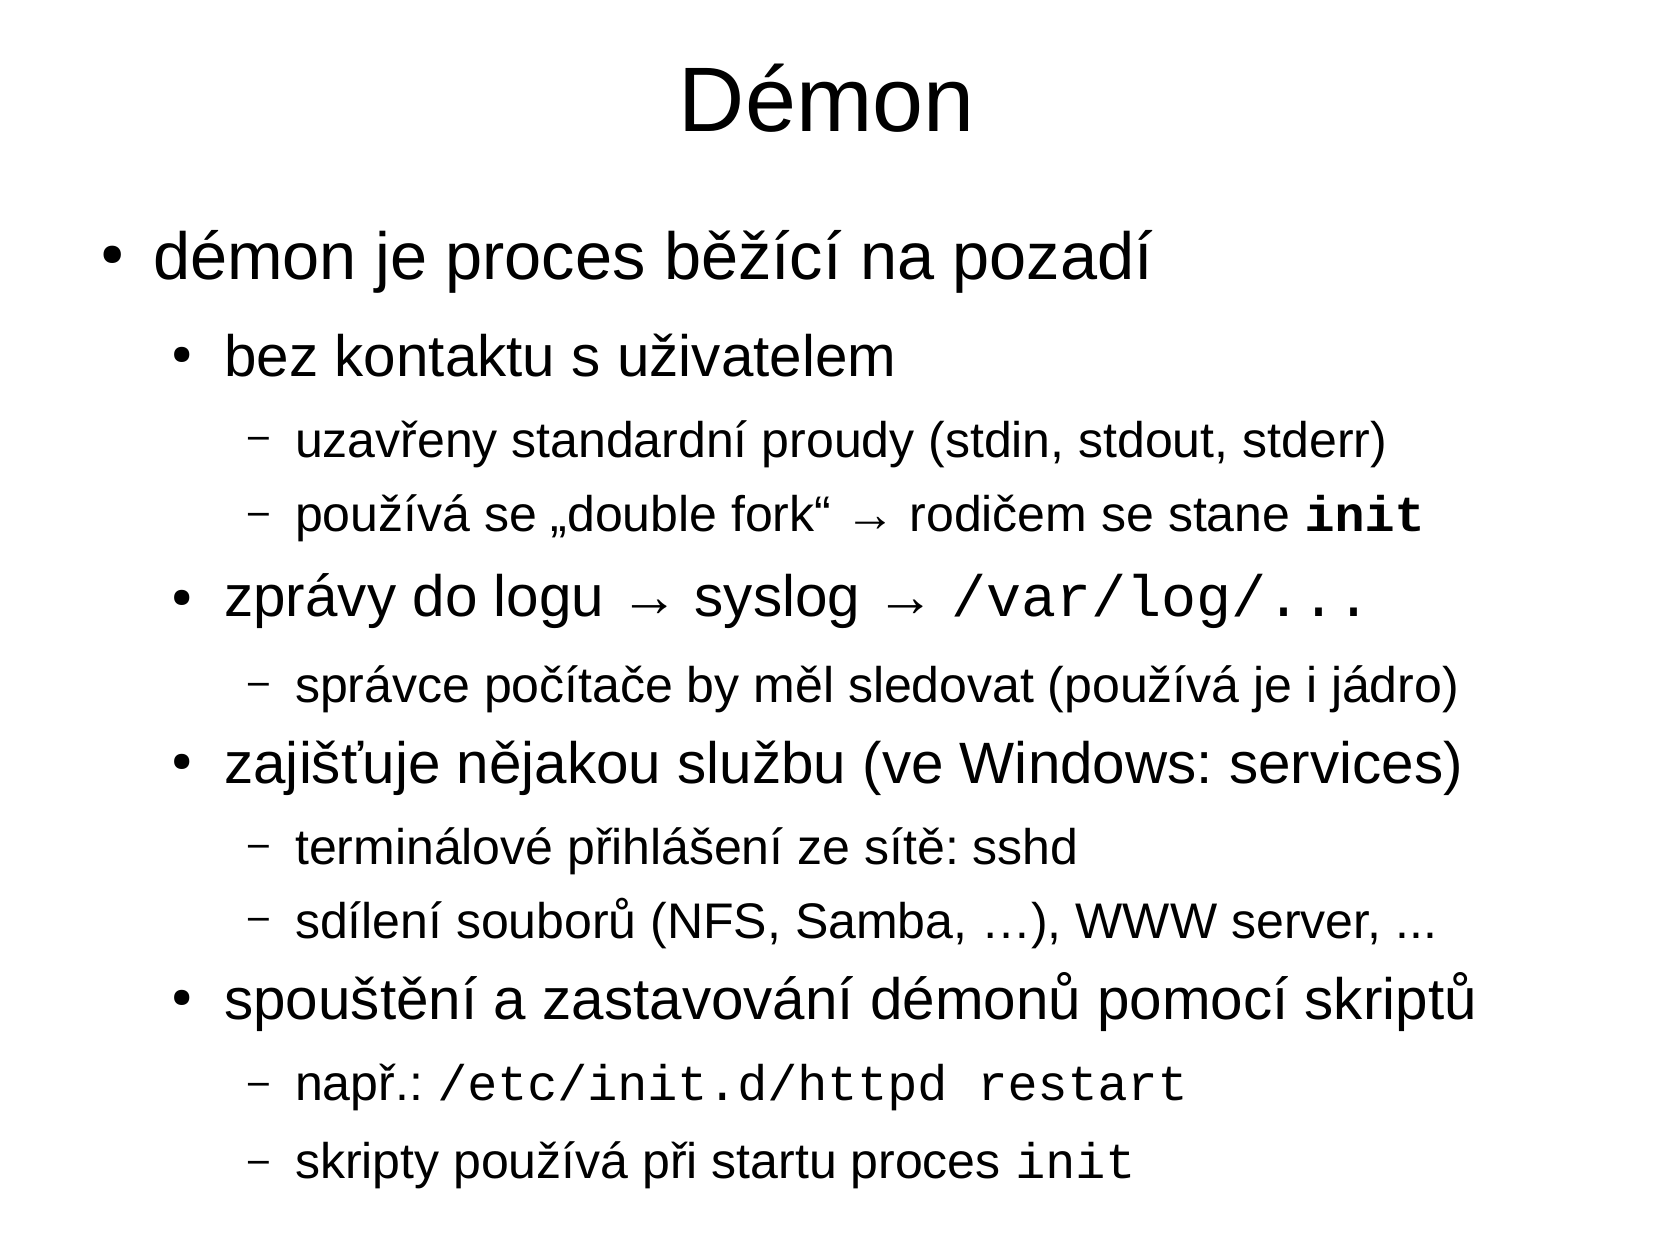

# Démon
démon je proces běžící na pozadí
bez kontaktu s uživatelem
uzavřeny standardní proudy (stdin, stdout, stderr)
používá se „double fork“ → rodičem se stane init
zprávy do logu → syslog → /var/log/...
správce počítače by měl sledovat (používá je i jádro)
zajišťuje nějakou službu (ve Windows: services)
terminálové přihlášení ze sítě: sshd
sdílení souborů (NFS, Samba, …), WWW server, ...
spouštění a zastavování démonů pomocí skriptů
např.: /etc/init.d/httpd restart
skripty používá při startu proces init